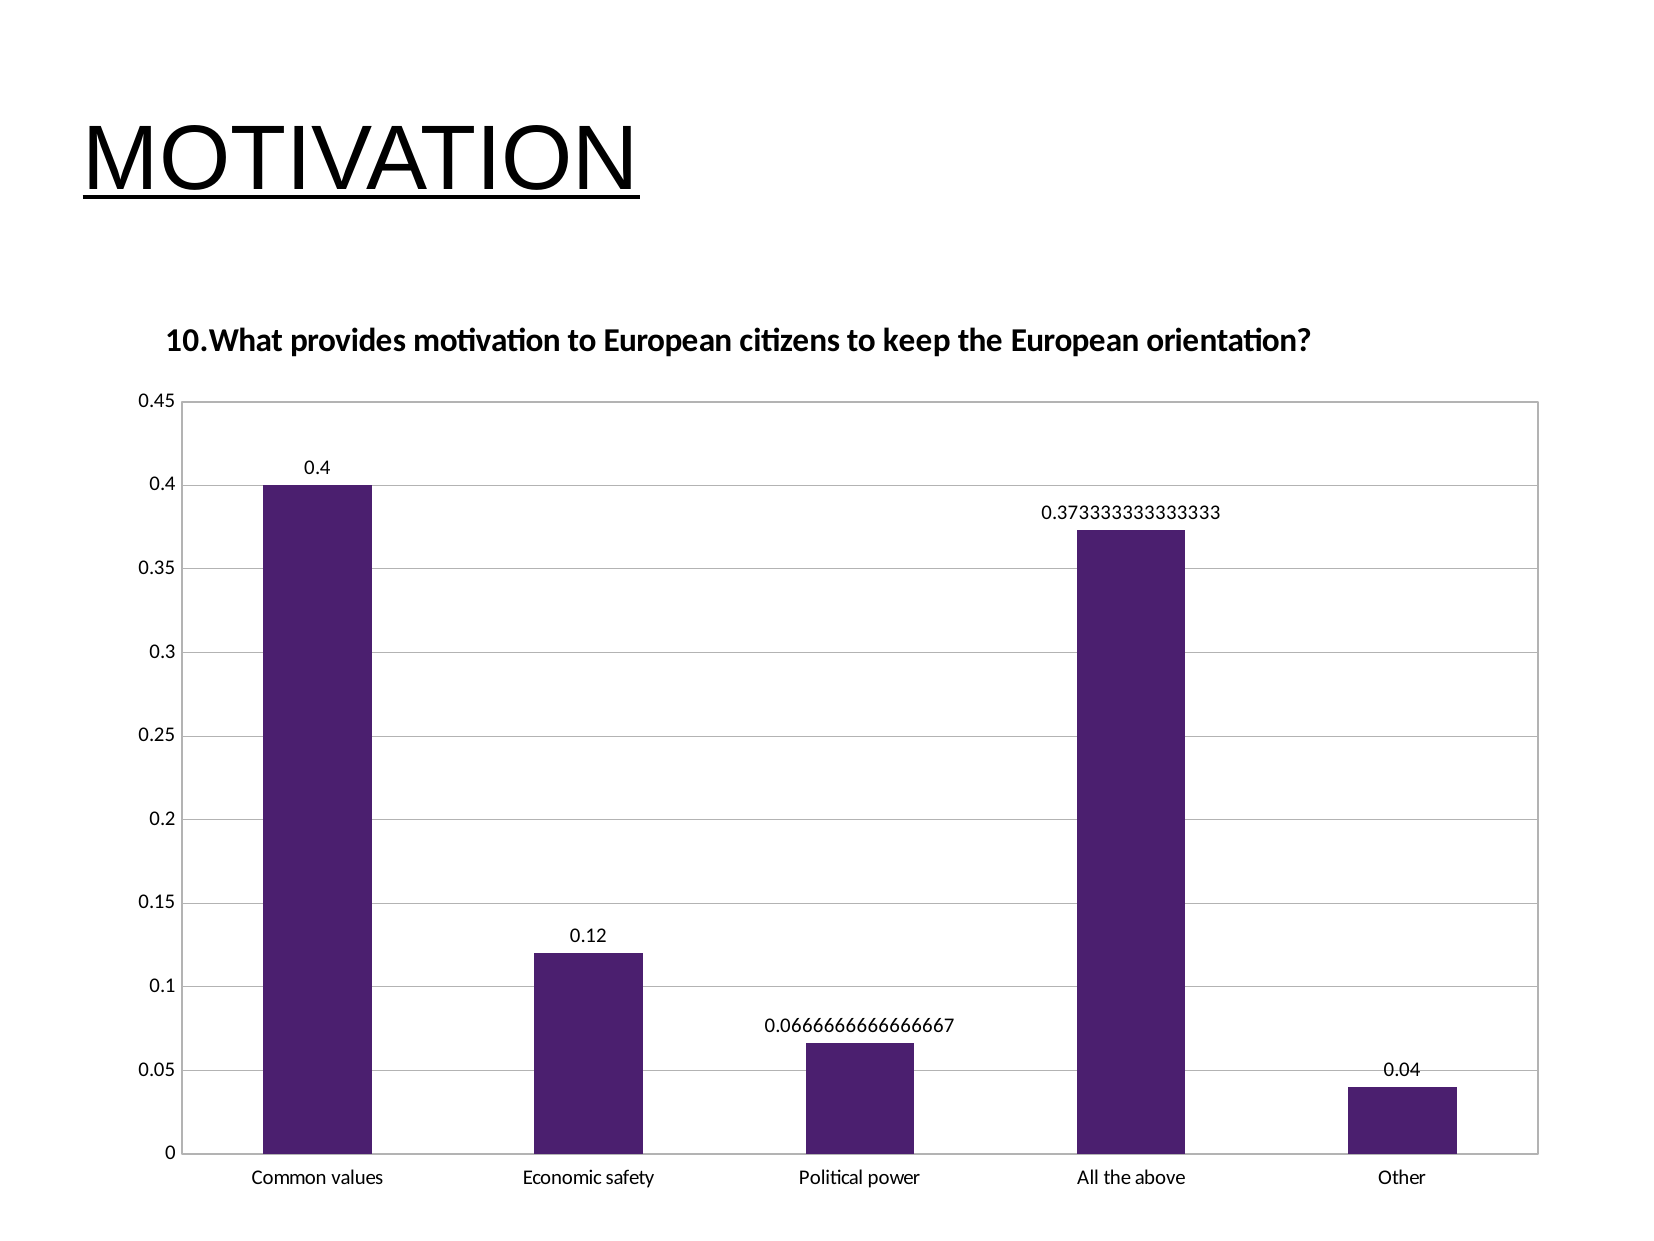

# MOTIVATION
### Chart: 10.What provides motivation to European citizens to keep the European orientation?
| Category | Columna B |
|---|---|
| Common values | 0.4 |
| Economic safety | 0.12 |
| Political power | 0.0666666666666667 |
| All the above | 0.373333333333333 |
| Other | 0.04 |